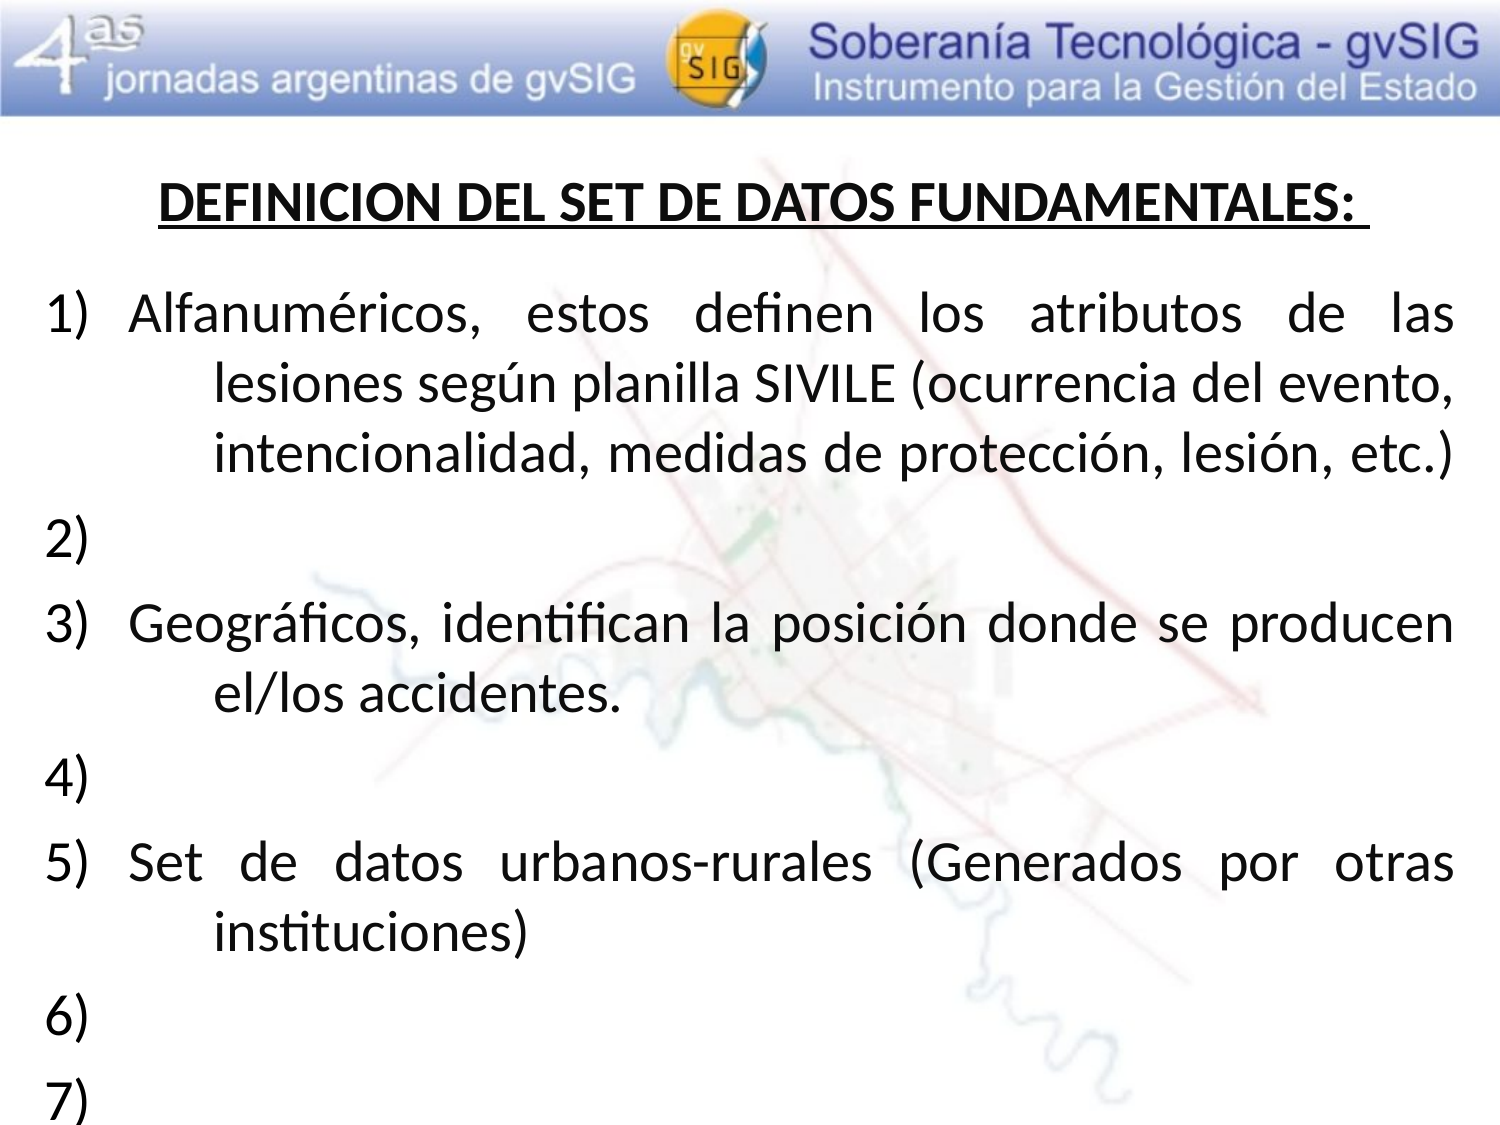

DEFINICION DEL SET DE DATOS FUNDAMENTALES:
# Alfanuméricos, estos definen los atributos de las lesiones según planilla SIVILE (ocurrencia del evento, intencionalidad, medidas de protección, lesión, etc.)
Geográficos, identifican la posición donde se producen el/los accidentes.
Set de datos urbanos-rurales (Generados por otras instituciones)